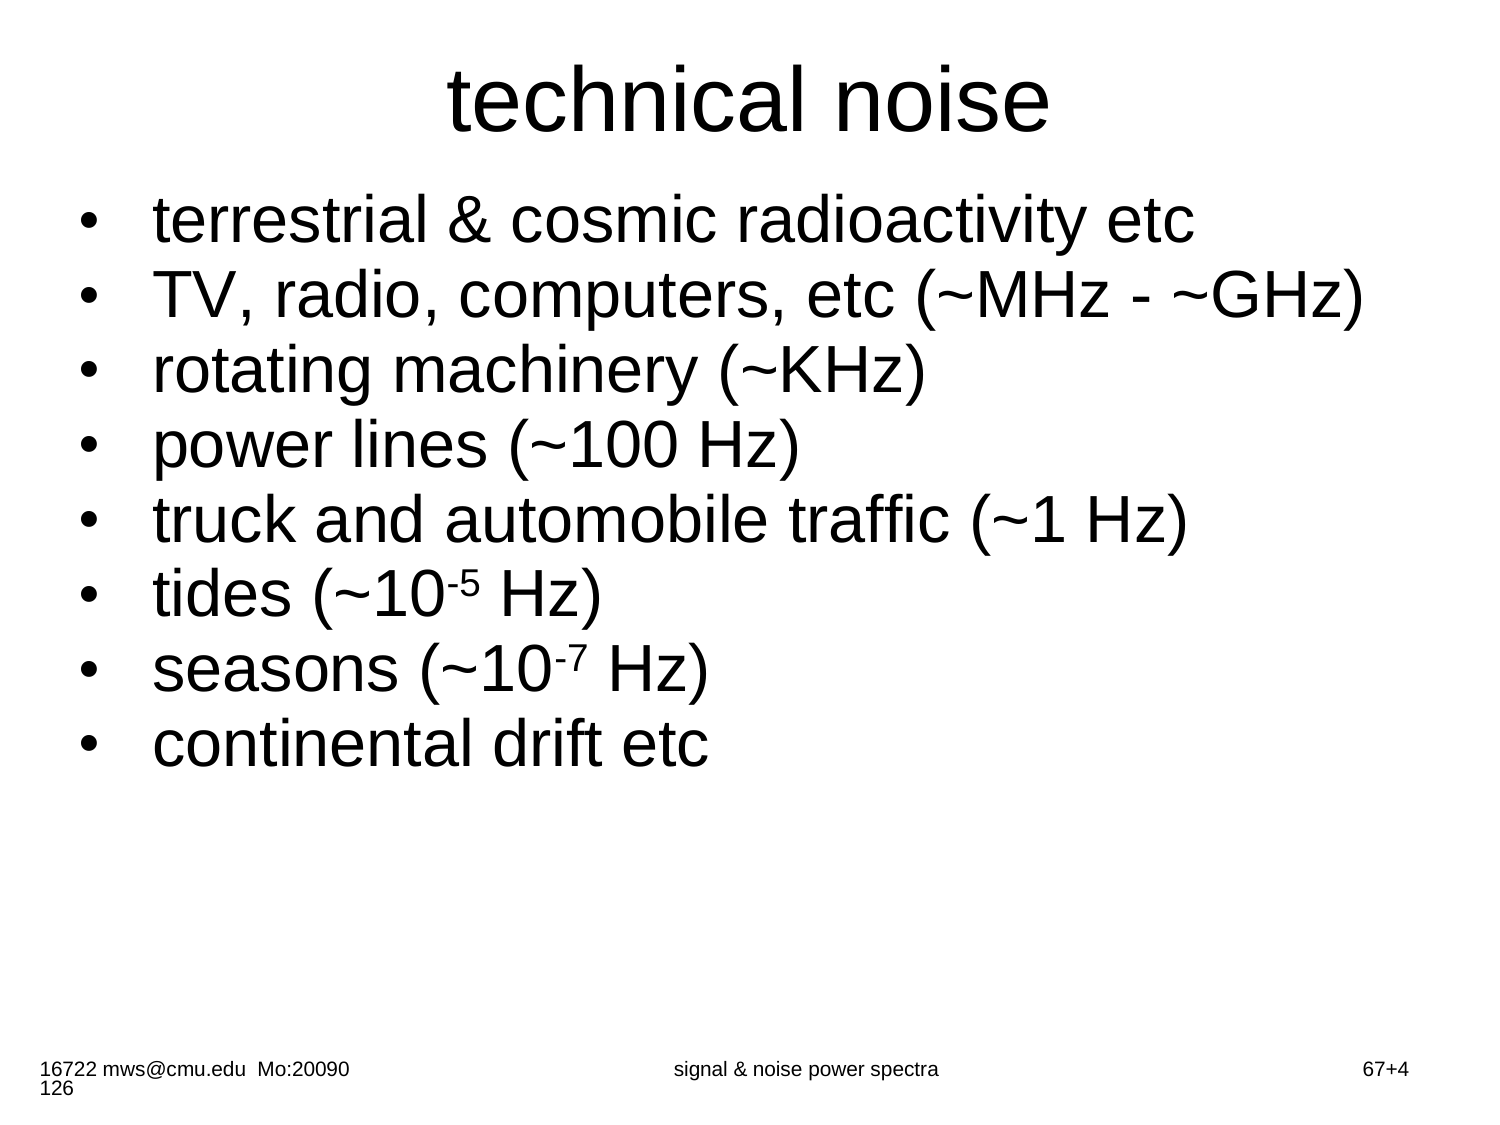

# technical noise
 terrestrial & cosmic radioactivity etc
 TV, radio, computers, etc (~MHz - ~GHz)
 rotating machinery (~KHz)
 power lines (~100 Hz)
 truck and automobile traffic (~1 Hz)
 tides (~10-5 Hz)
 seasons (~10-7 Hz)
 continental drift etc
16722 mws@cmu.edu Mo:20090126
signal & noise power spectra
4